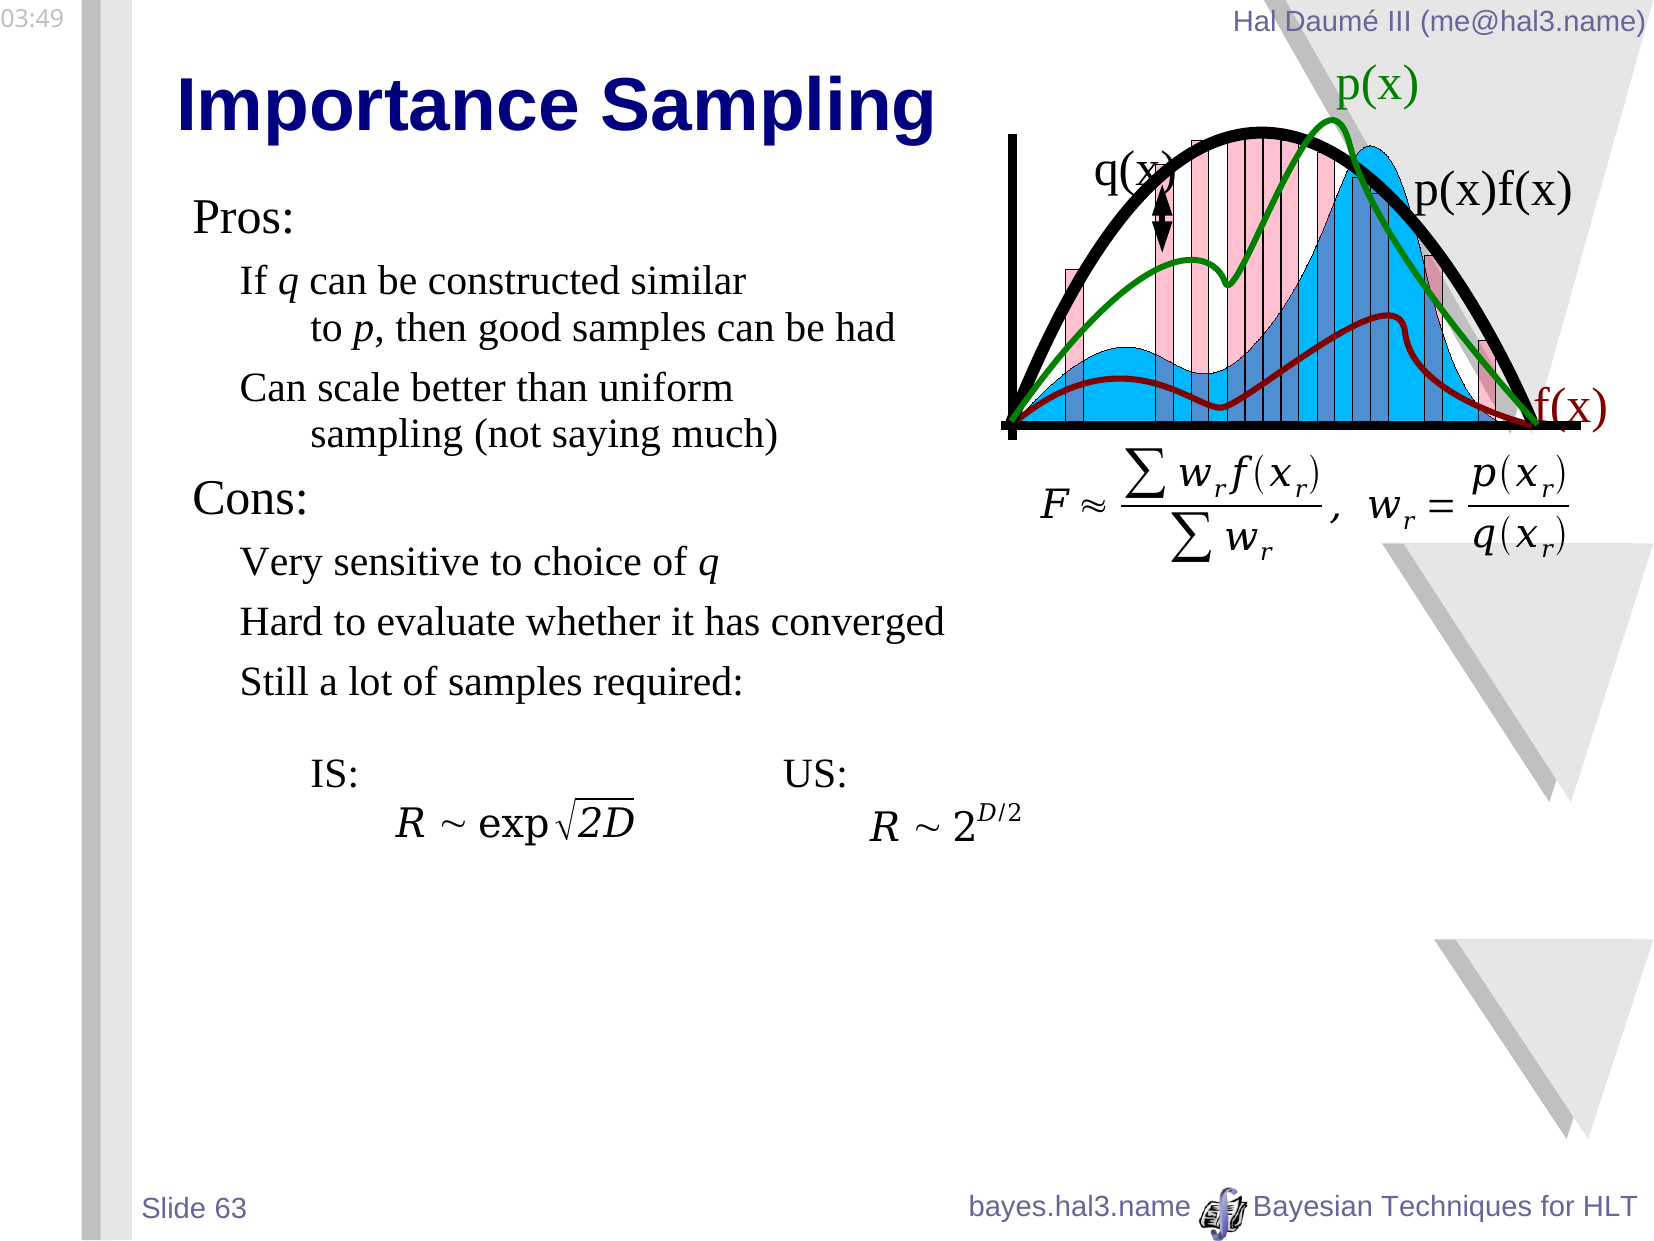

# Importance Sampling
p(x)
q(x)
p(x)f(x)
Pros:
If q can be constructed similar
to p, then good samples can be had
Can scale better than uniform
sampling (not saying much)
Cons:
Very sensitive to choice of q
Hard to evaluate whether it has converged
Still a lot of samples required:
IS:				US:
f(x)